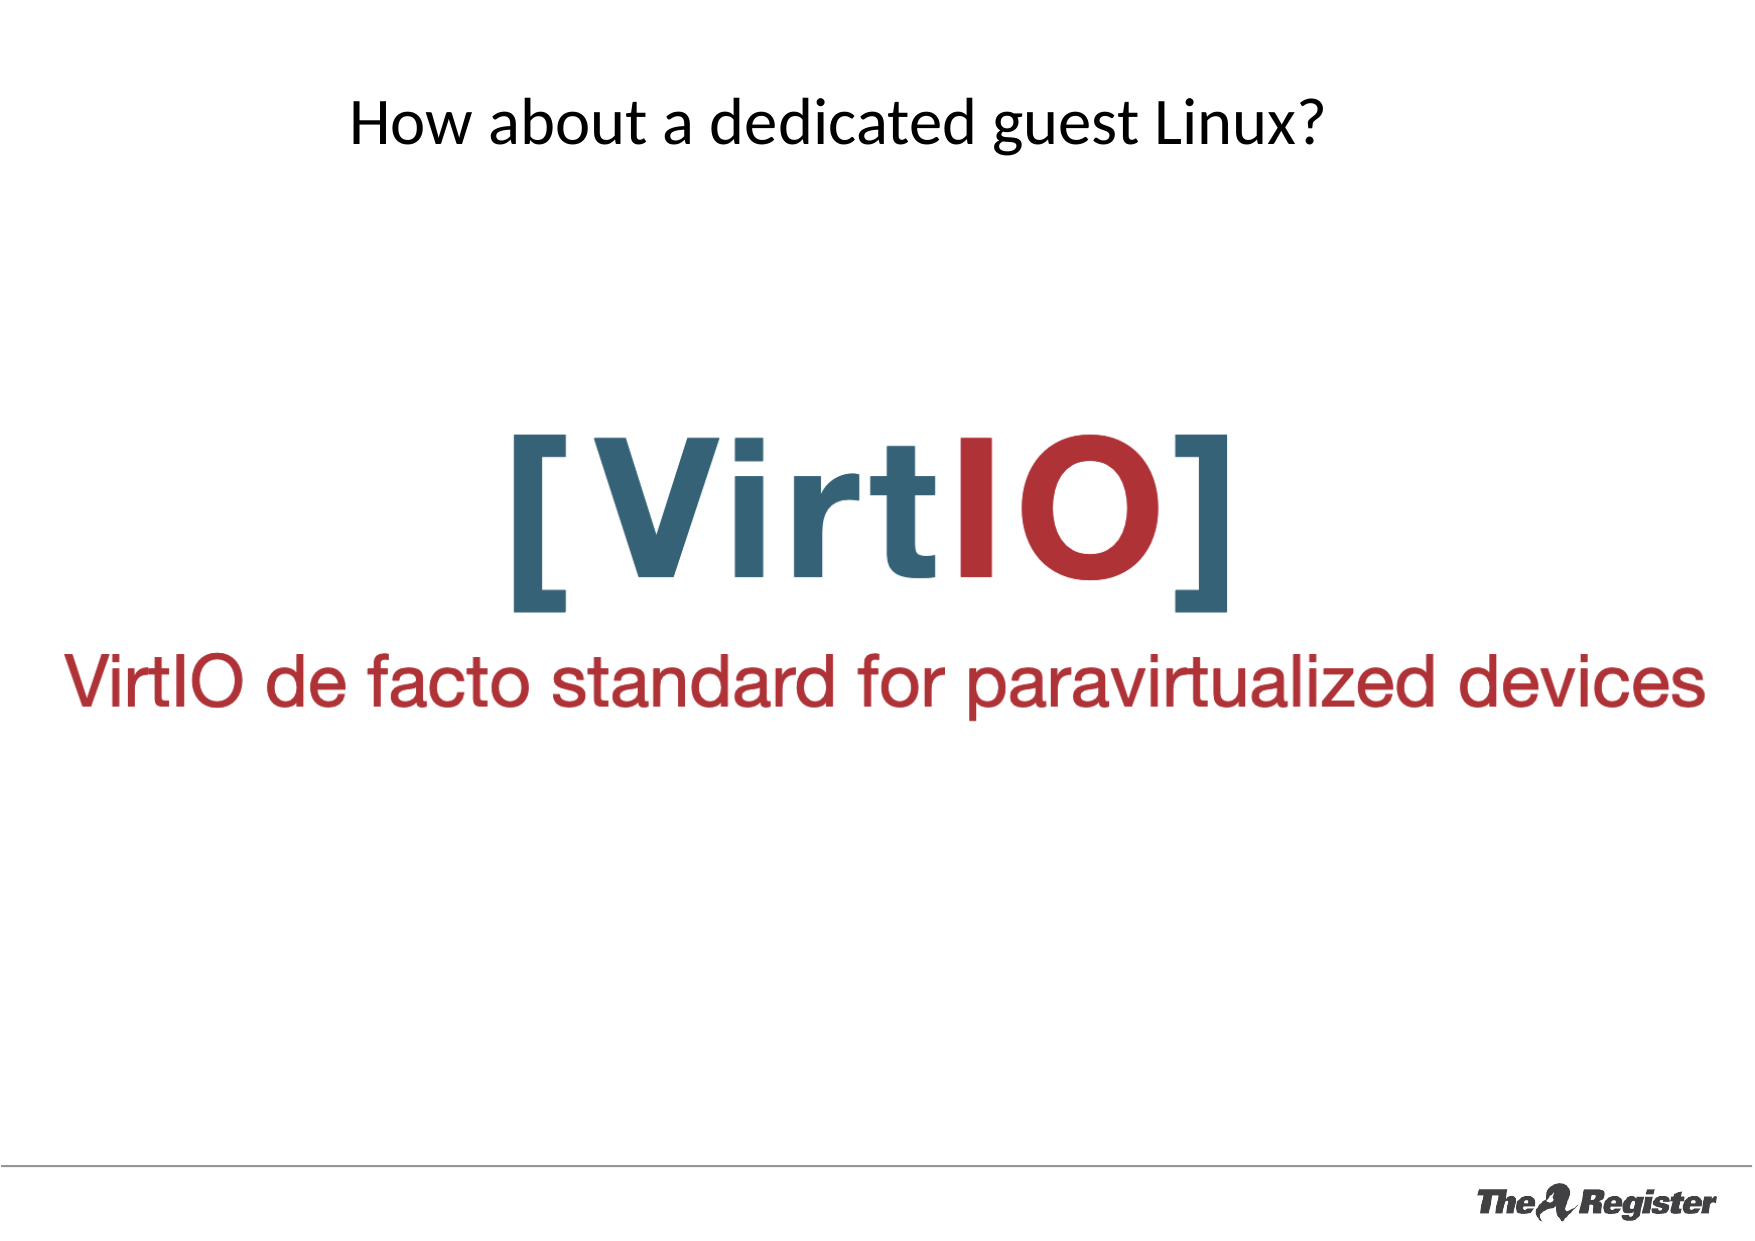

# How about a dedicated guest Linux?